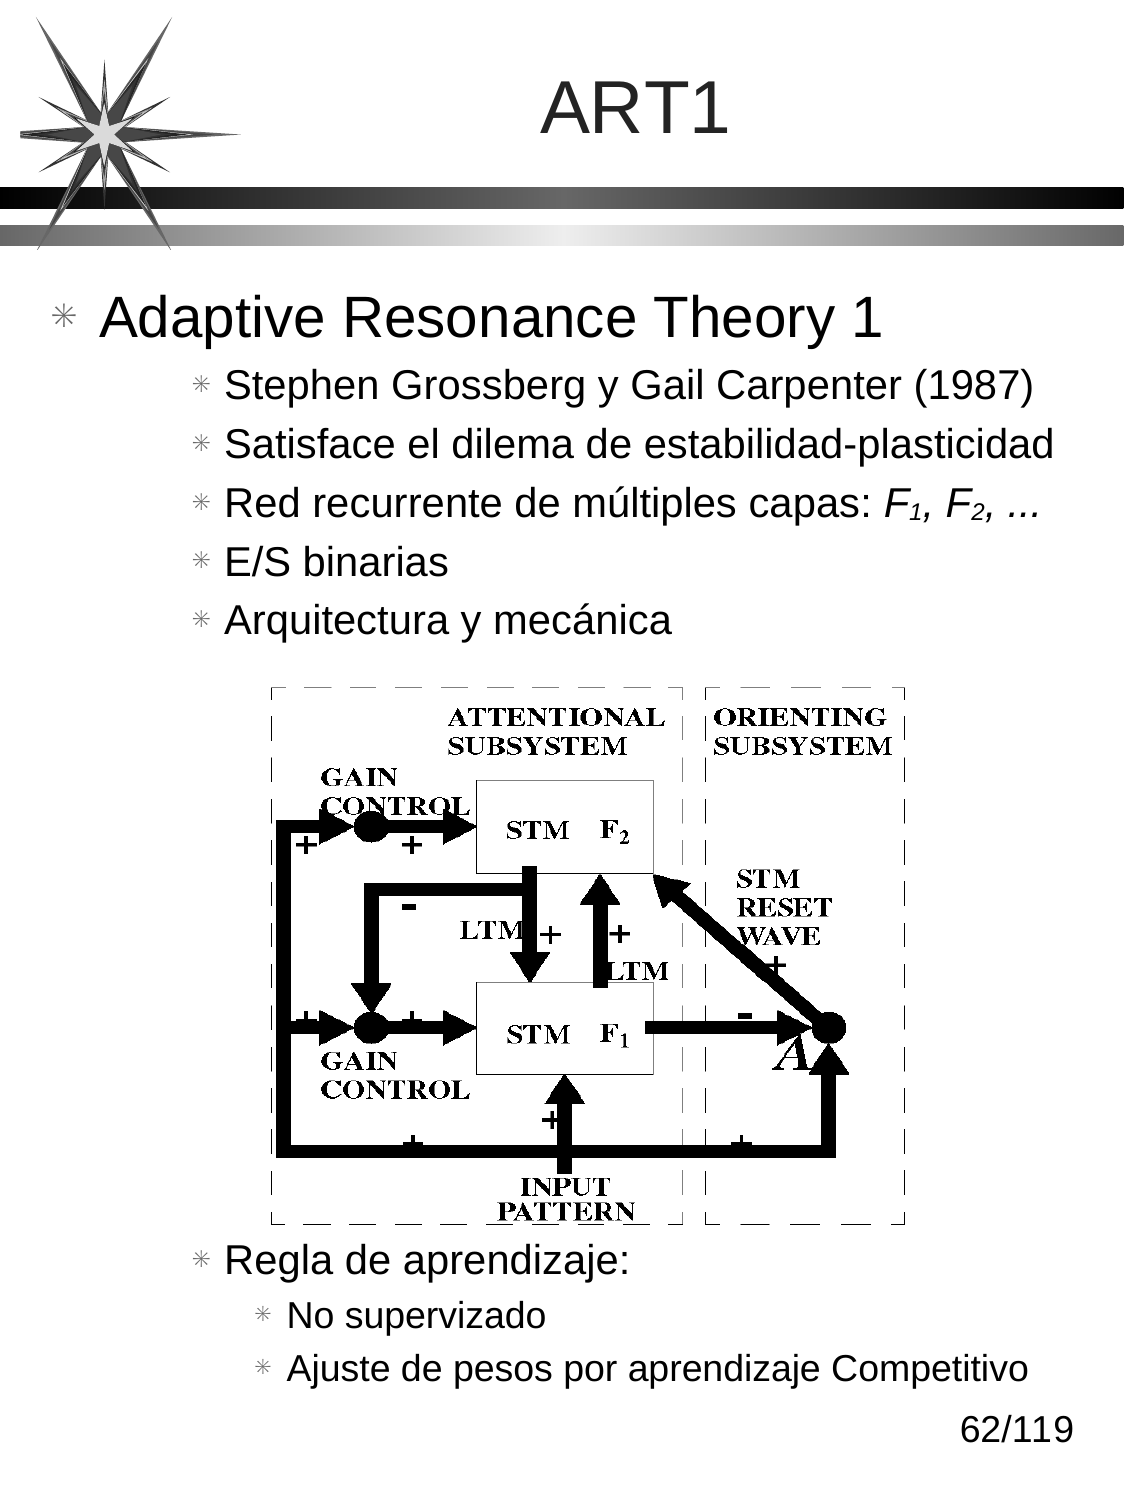

# ART1
Adaptive Resonance Theory 1
Stephen Grossberg y Gail Carpenter (1987)
Satisface el dilema de estabilidad-plasticidad
Red recurrente de múltiples capas: F1, F2, ...
E/S binarias
Arquitectura y mecánica
Regla de aprendizaje:
No supervizado
Ajuste de pesos por aprendizaje Competitivo